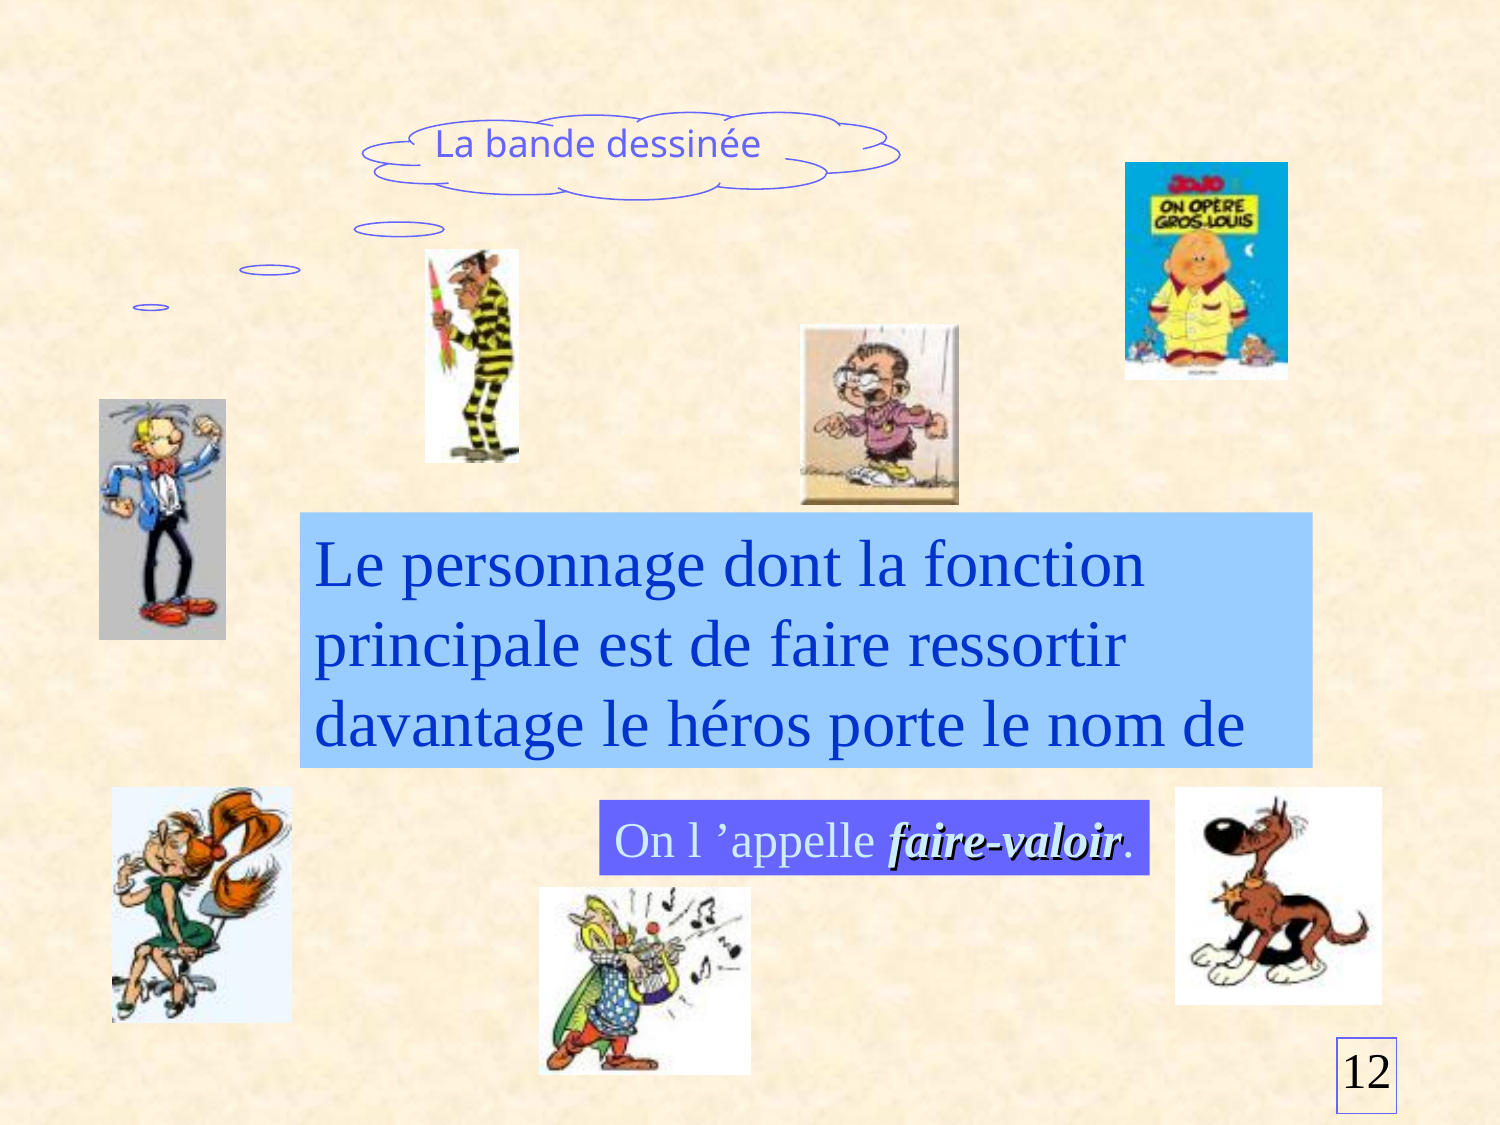

Le personnage dont la fonction principale est de faire ressortir davantage le héros porte le nom de
On l ’appelle faire-valoir.
12